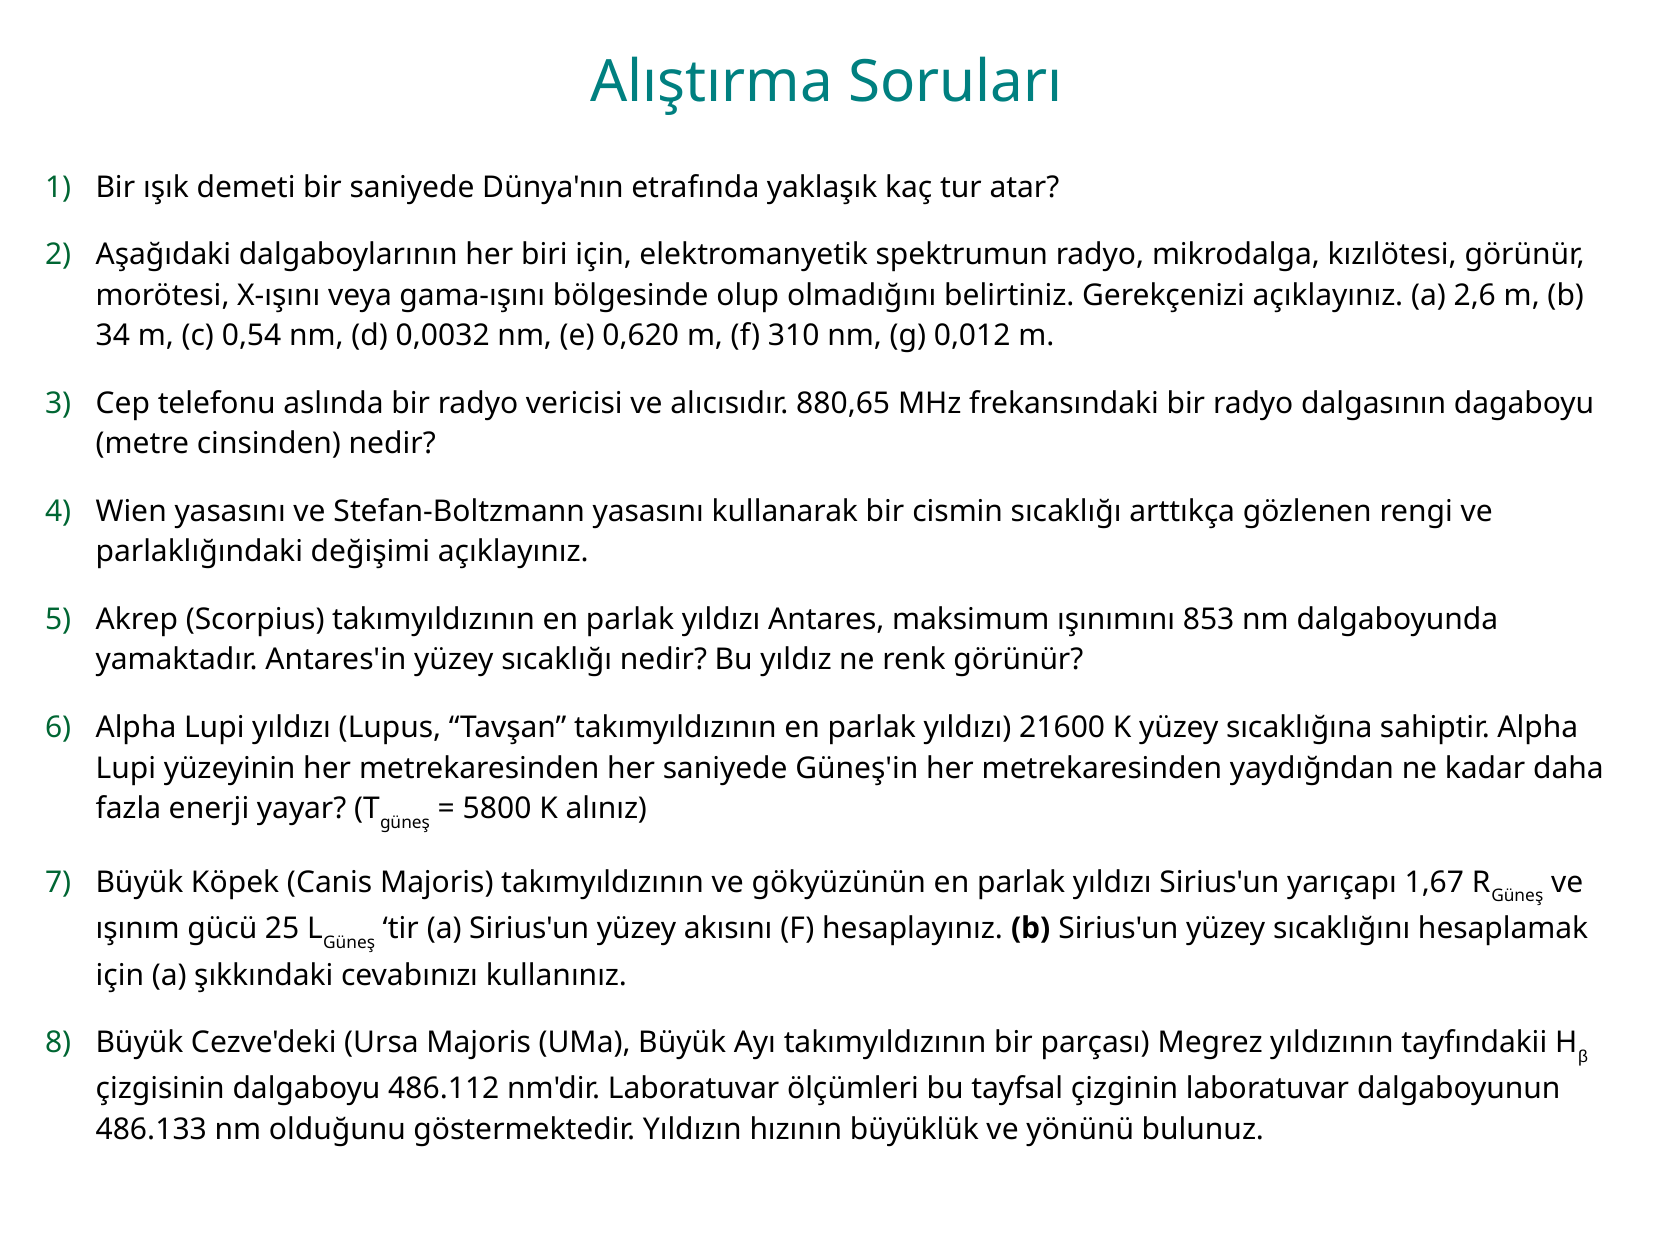

# Alıştırma Soruları
Bir ışık demeti bir saniyede Dünya'nın etrafında yaklaşık kaç tur atar?
Aşağıdaki dalgaboylarının her biri için, elektromanyetik spektrumun radyo, mikrodalga, kızılötesi, görünür, morötesi, X-ışını veya gama-ışını bölgesinde olup olmadığını belirtiniz. Gerekçenizi açıklayınız. (a) 2,6 m, (b) 34 m, (c) 0,54 nm, (d) 0,0032 nm, (e) 0,620 m, (f) 310 nm, (g) 0,012 m.
Cep telefonu aslında bir radyo vericisi ve alıcısıdır. 880,65 MHz frekansındaki bir radyo dalgasının dagaboyu (metre cinsinden) nedir?
Wien yasasını ve Stefan-Boltzmann yasasını kullanarak bir cismin sıcaklığı arttıkça gözlenen rengi ve parlaklığındaki değişimi açıklayınız.
Akrep (Scorpius) takımyıldızının en parlak yıldızı Antares, maksimum ışınımını 853 nm dalgaboyunda yamaktadır. Antares'in yüzey sıcaklığı nedir? Bu yıldız ne renk görünür?
Alpha Lupi yıldızı (Lupus, “Tavşan” takımyıldızının en parlak yıldızı) 21600 K yüzey sıcaklığına sahiptir. Alpha Lupi yüzeyinin her metrekaresinden her saniyede Güneş'in her metrekaresinden yaydığndan ne kadar daha fazla enerji yayar? (Tgüneş = 5800 K alınız)
Büyük Köpek (Canis Majoris) takımyıldızının ve gökyüzünün en parlak yıldızı Sirius'un yarıçapı 1,67 RGüneş ve ışınım gücü 25 LGüneş ‘tir (a) Sirius'un yüzey akısını (F) hesaplayınız. (b) Sirius'un yüzey sıcaklığını hesaplamak için (a) şıkkındaki cevabınızı kullanınız.
Büyük Cezve'deki (Ursa Majoris (UMa), Büyük Ayı takımyıldızının bir parçası) Megrez yıldızının tayfındakii Hβ çizgisinin dalgaboyu 486.112 nm'dir. Laboratuvar ölçümleri bu tayfsal çizginin laboratuvar dalgaboyunun 486.133 nm olduğunu göstermektedir. Yıldızın hızının büyüklük ve yönünü bulunuz.